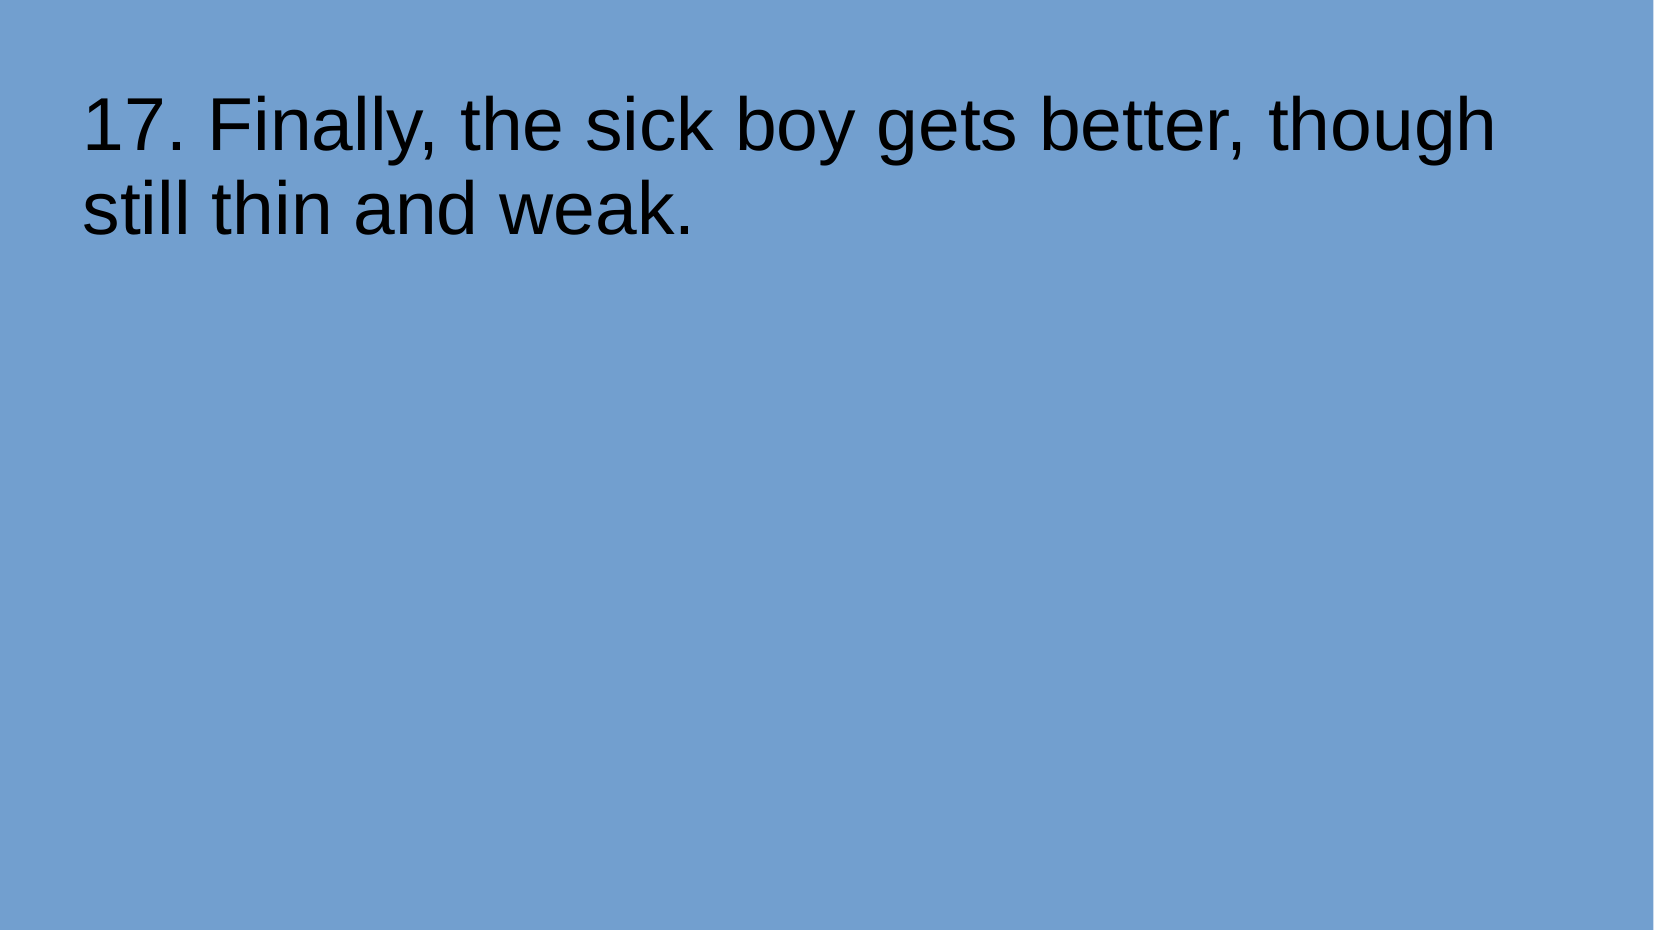

# 17. Finally, the sick boy gets better, though still thin and weak.